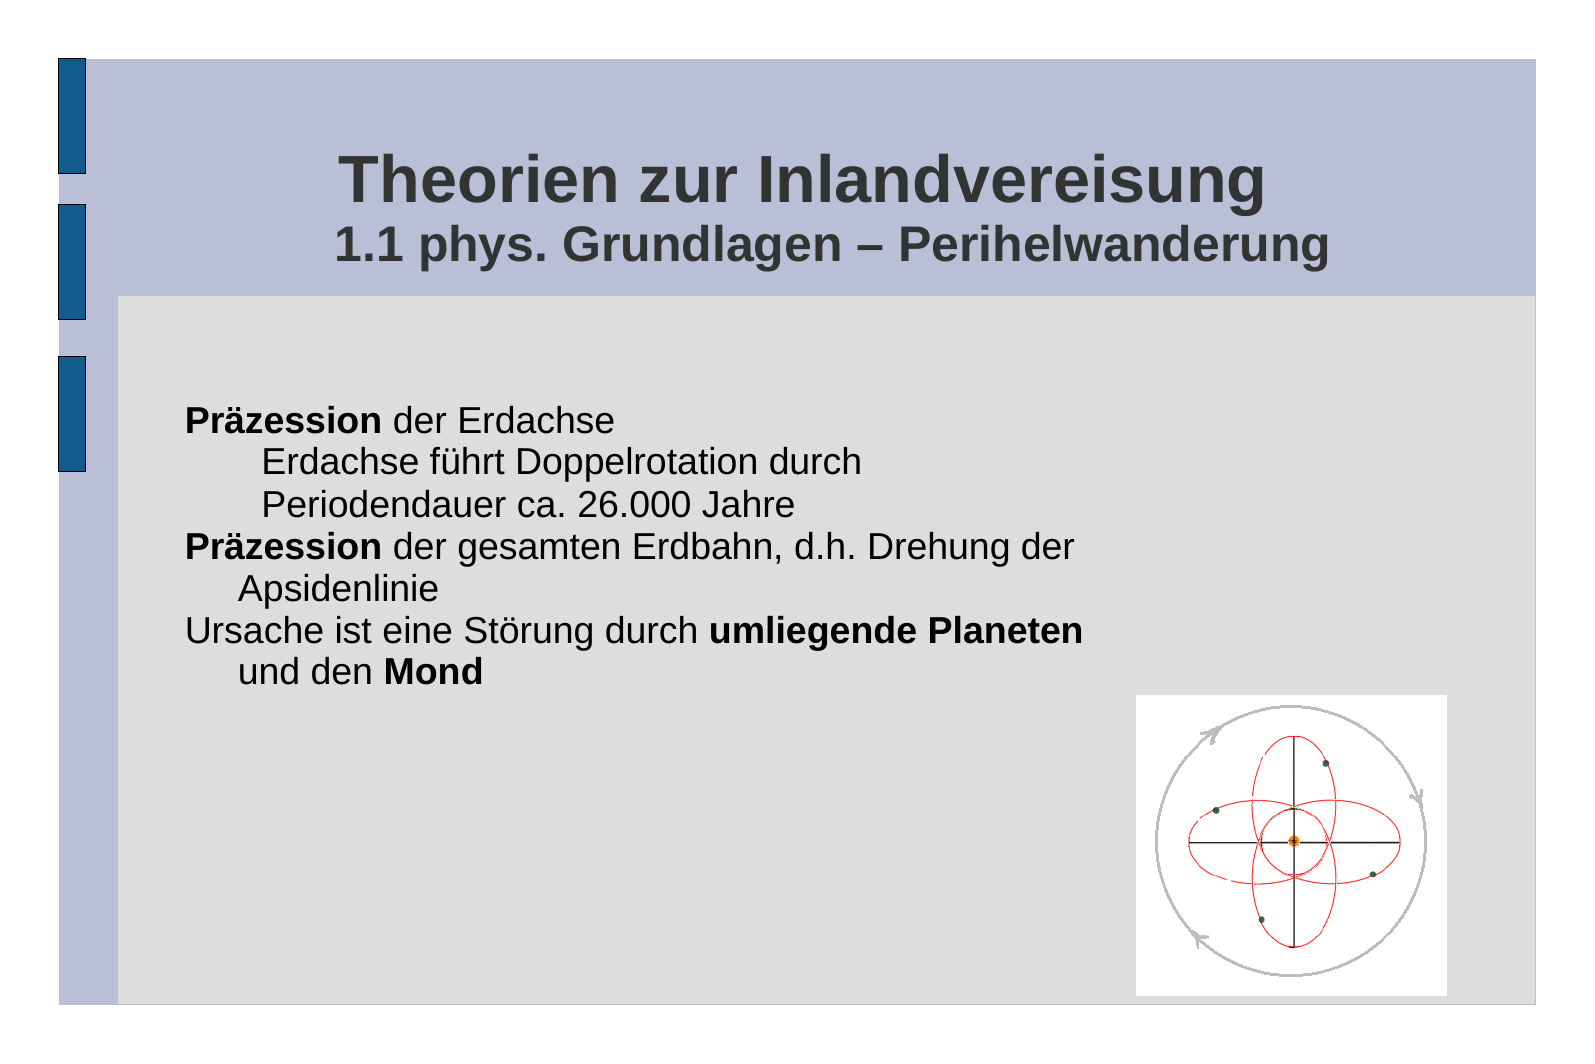

# Theorien zur Inlandvereisung 1.1 phys. Grundlagen – Perihelwanderung
Präzession der Erdachse
Erdachse führt Doppelrotation durch
Periodendauer ca. 26.000 Jahre
Präzession der gesamten Erdbahn, d.h. Drehung der Apsidenlinie
Ursache ist eine Störung durch umliegende Planeten und den Mond